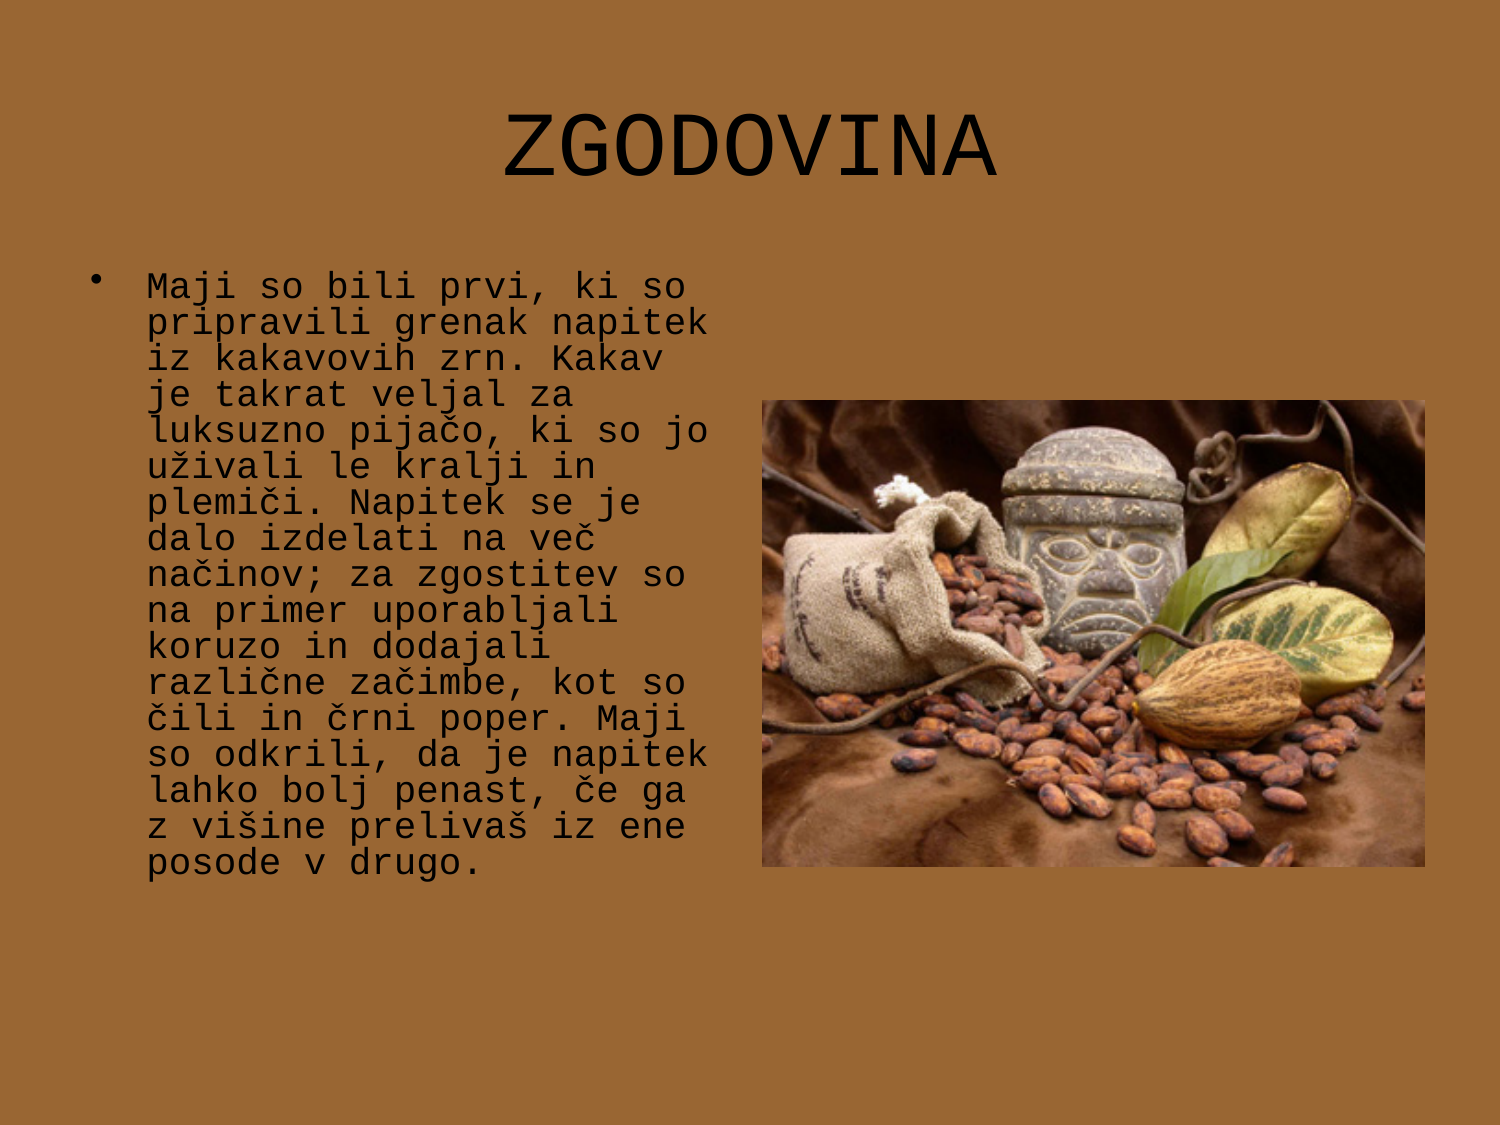

# ZGODOVINA
Maji so bili prvi, ki so pripravili grenak napitek iz kakavovih zrn. Kakav je takrat veljal za luksuzno pijačo, ki so jo uživali le kralji in plemiči. Napitek se je dalo izdelati na več načinov; za zgostitev so na primer uporabljali koruzo in dodajali različne začimbe, kot so čili in črni poper. Maji so odkrili, da je napitek lahko bolj penast, če ga z višine prelivaš iz ene posode v drugo.